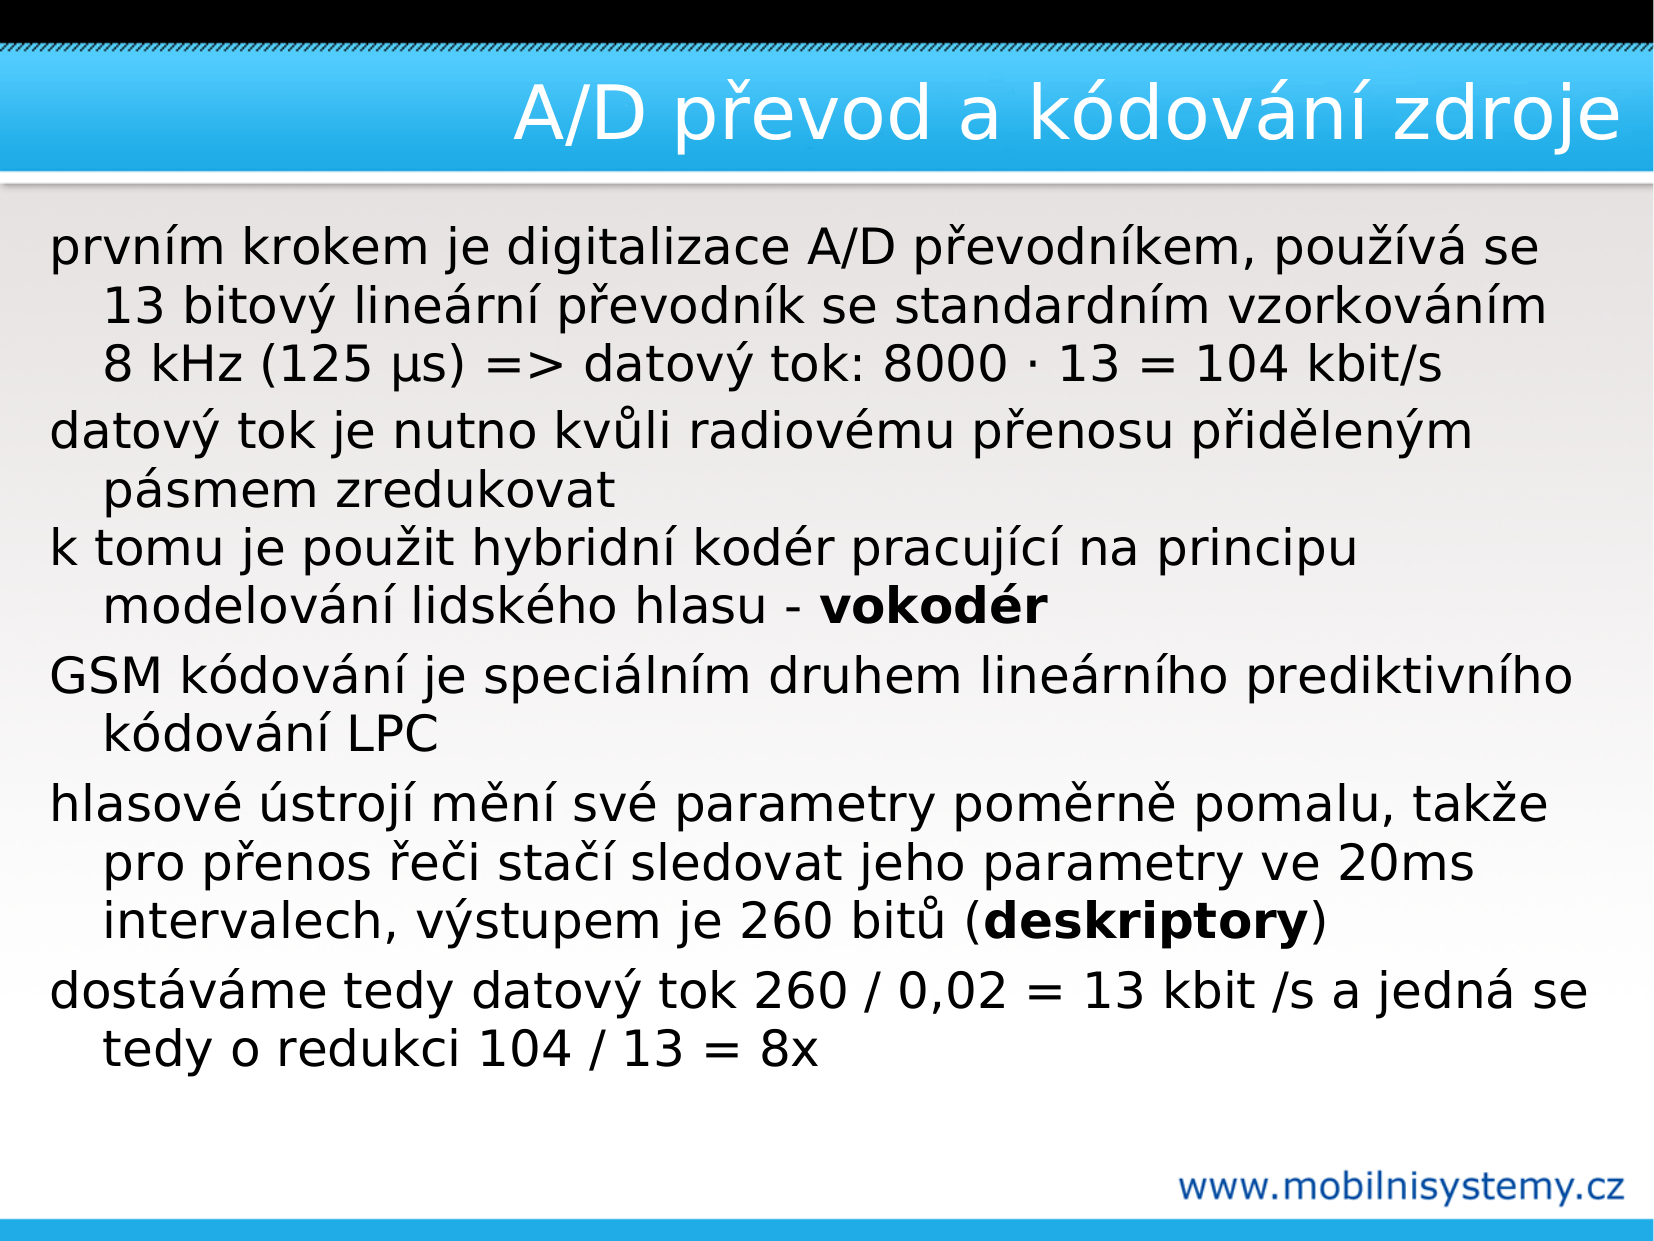

# A/D převod a kódování zdroje
prvním krokem je digitalizace A/D převodníkem, používá se 13 bitový lineární převodník se standardním vzorkováním 8 kHz (125 μs) => datový tok: 8000 · 13 = 104 kbit/s
datový tok je nutno kvůli radiovému přenosu přiděleným pásmem zredukovat
k tomu je použit hybridní kodér pracující na principu modelování lidského hlasu - vokodér
GSM kódování je speciálním druhem lineárního prediktivního kódování LPC
hlasové ústrojí mění své parametry poměrně pomalu, takže pro přenos řeči stačí sledovat jeho parametry ve 20ms intervalech, výstupem je 260 bitů (deskriptory)
dostáváme tedy datový tok 260 / 0,02 = 13 kbit /s a jedná se tedy o redukci 104 / 13 = 8x